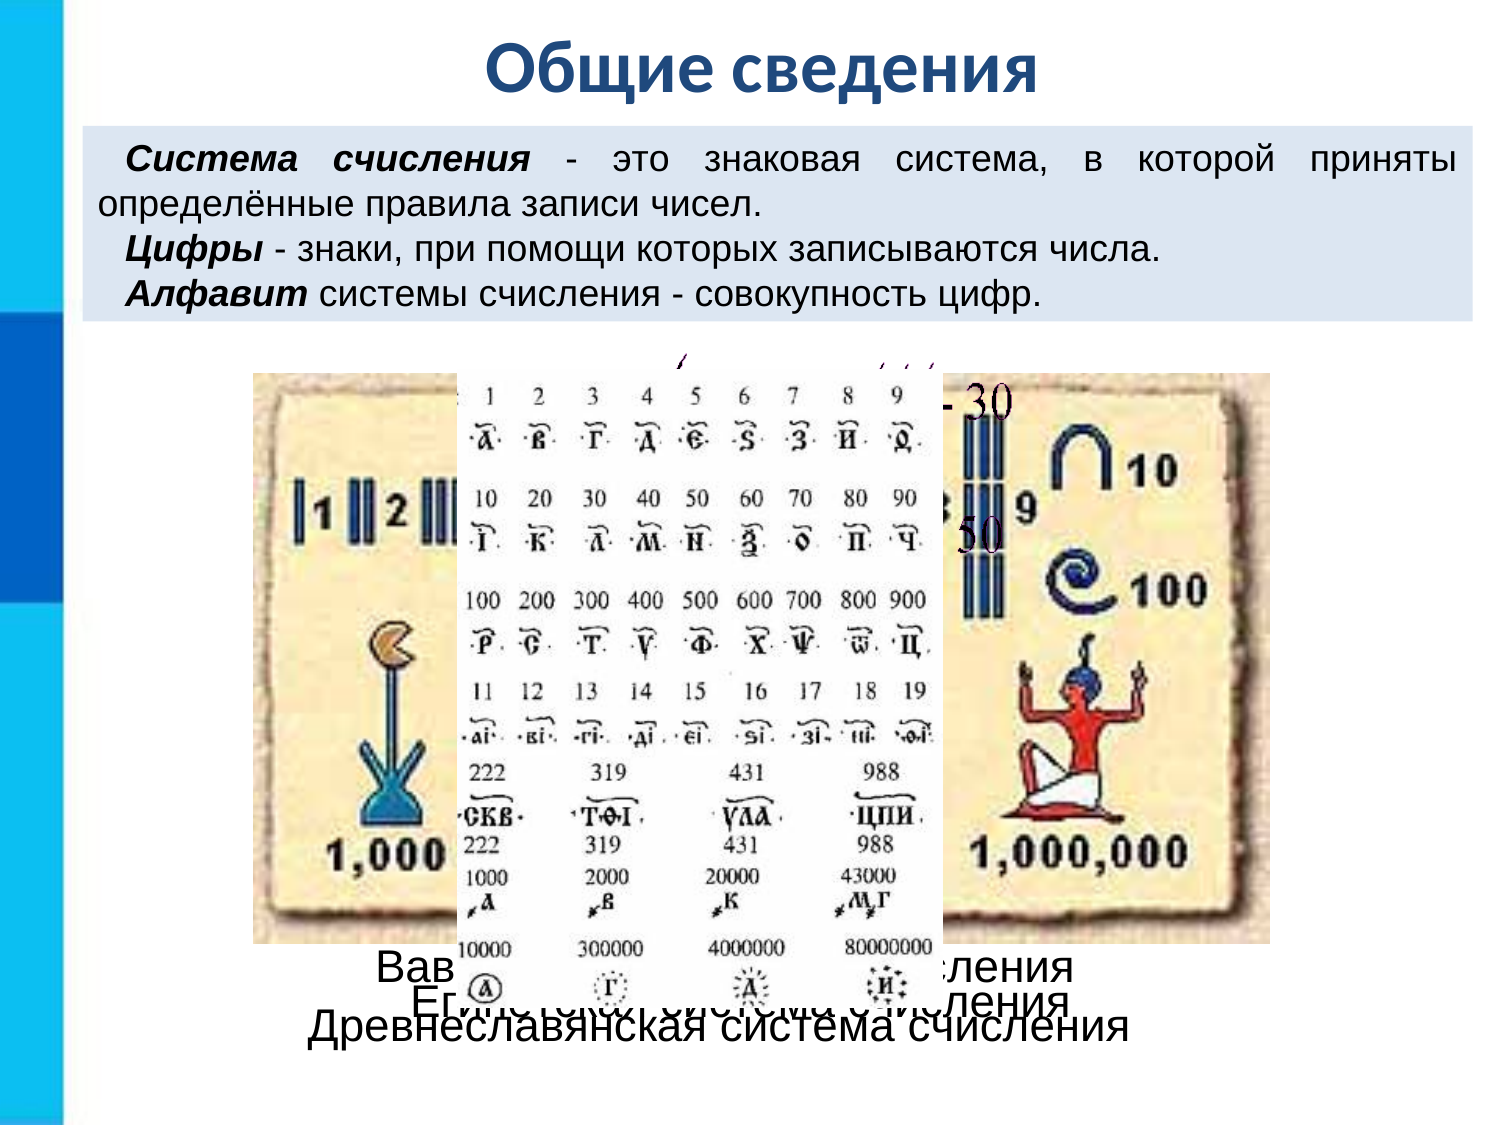

Общие сведения
Система счисления - это знаковая система, в которой приняты определённые правила записи чисел.
Цифры - знаки, при помощи которых записываются числа.
Алфавит системы счисления - совокупность цифр.
Вавилонская система счисления
Египетская система счисления
Древнеславянская система счисления